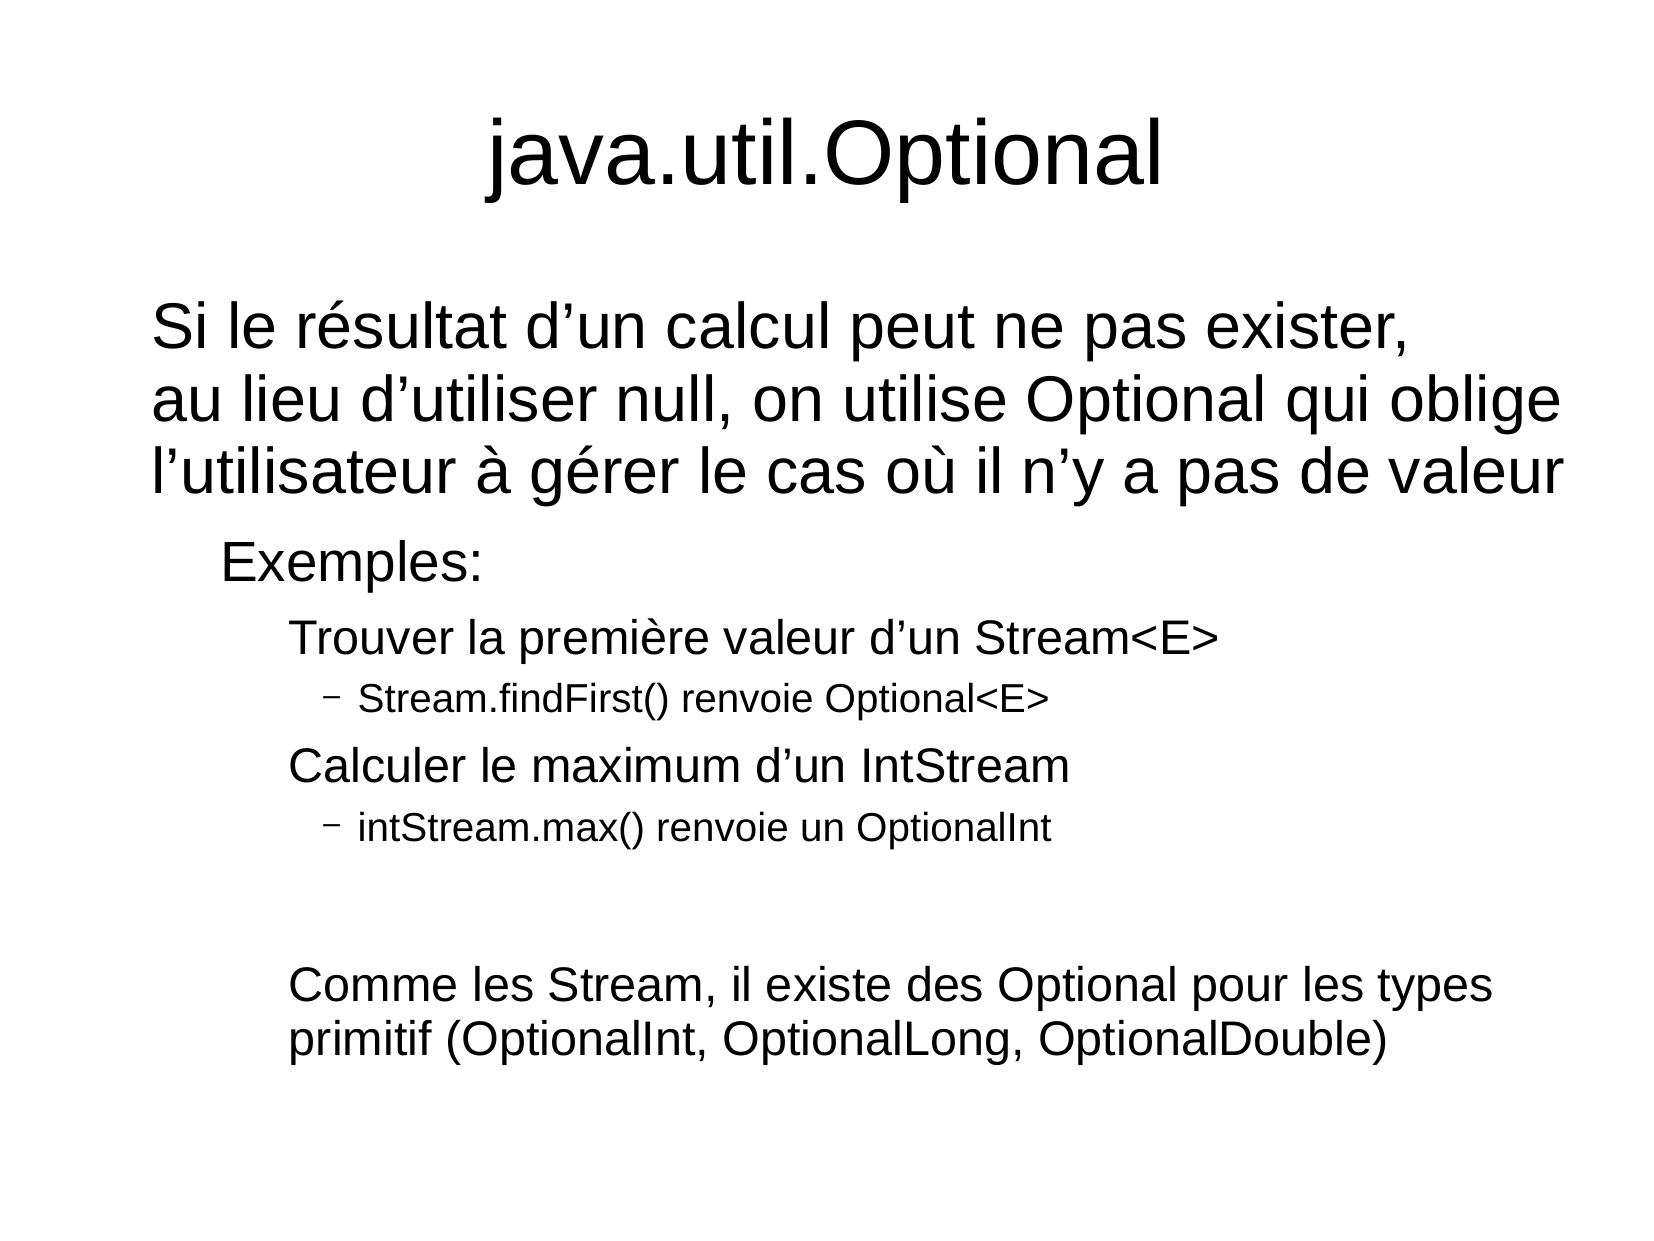

# java.util.Optional
Si le résultat d’un calcul peut ne pas exister,
au lieu d’utiliser null, on utilise Optional qui oblige l’utilisateur à gérer le cas où il n’y a pas de valeur
Exemples:
Trouver la première valeur d’un Stream<E>
Stream.findFirst() renvoie Optional<E>
Calculer le maximum d’un IntStream
intStream.max() renvoie un OptionalInt
Comme les Stream, il existe des Optional pour les types primitif (OptionalInt, OptionalLong, OptionalDouble)